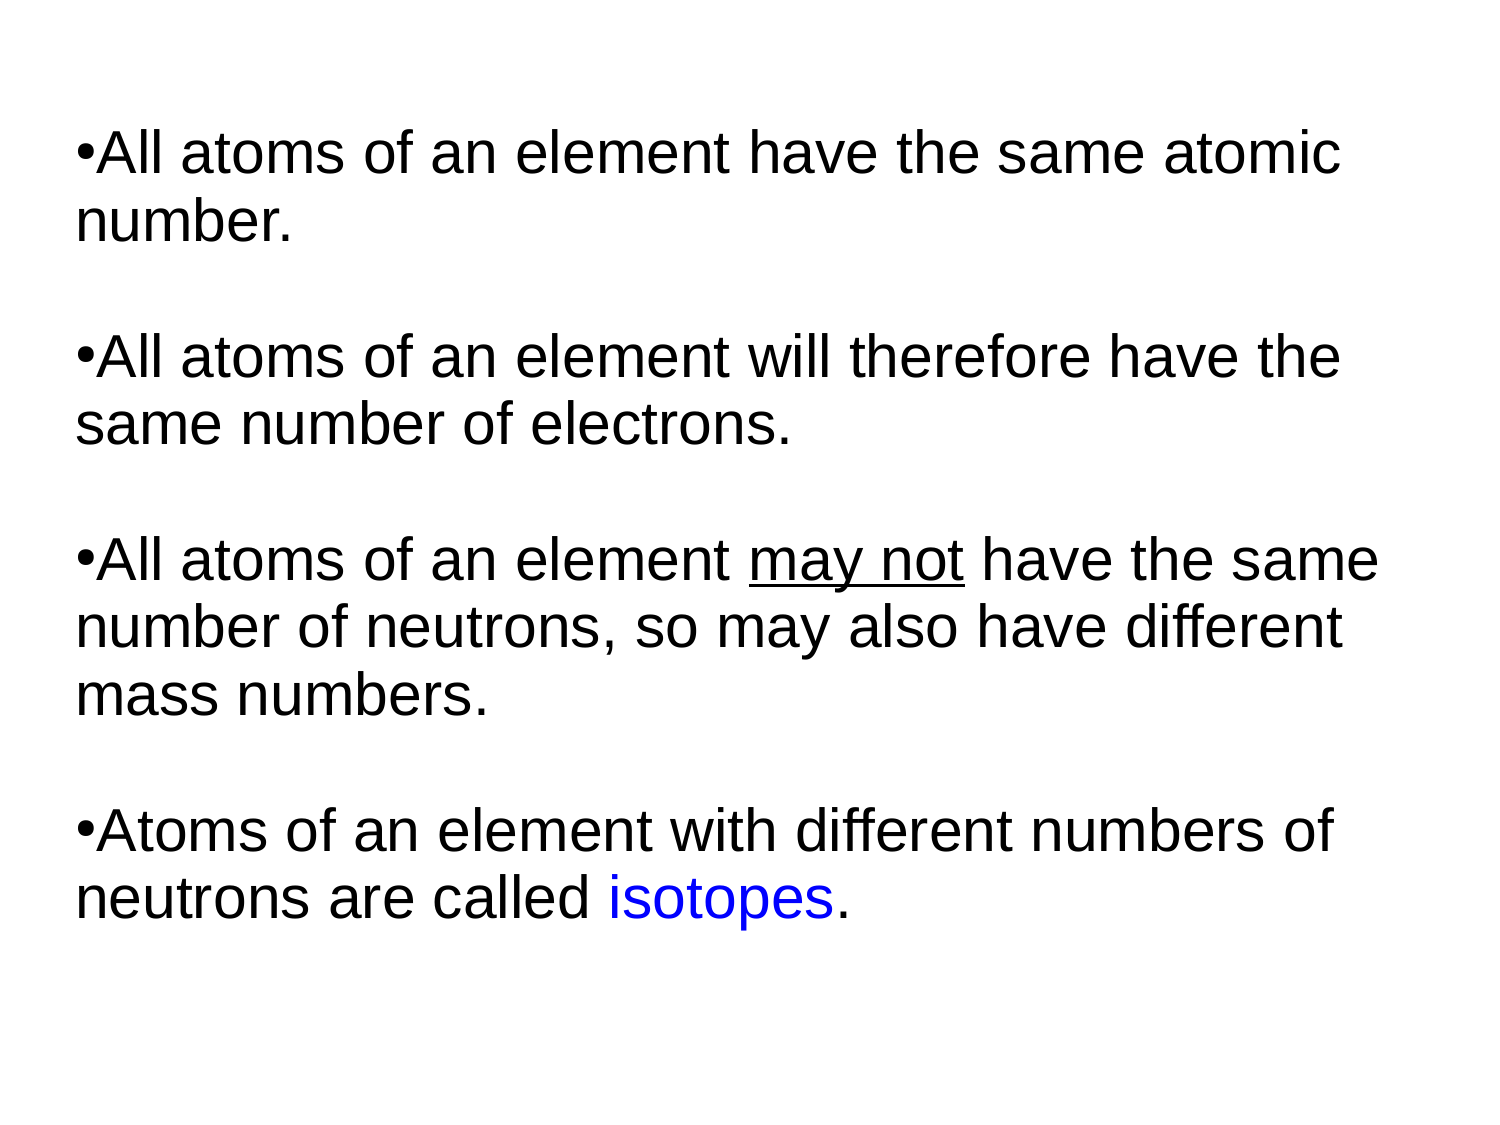

# All atoms of an element have the same atomic number.
All atoms of an element will therefore have the same number of electrons.
All atoms of an element may not have the same number of neutrons, so may also have different mass numbers.
Atoms of an element with different numbers of neutrons are called isotopes.